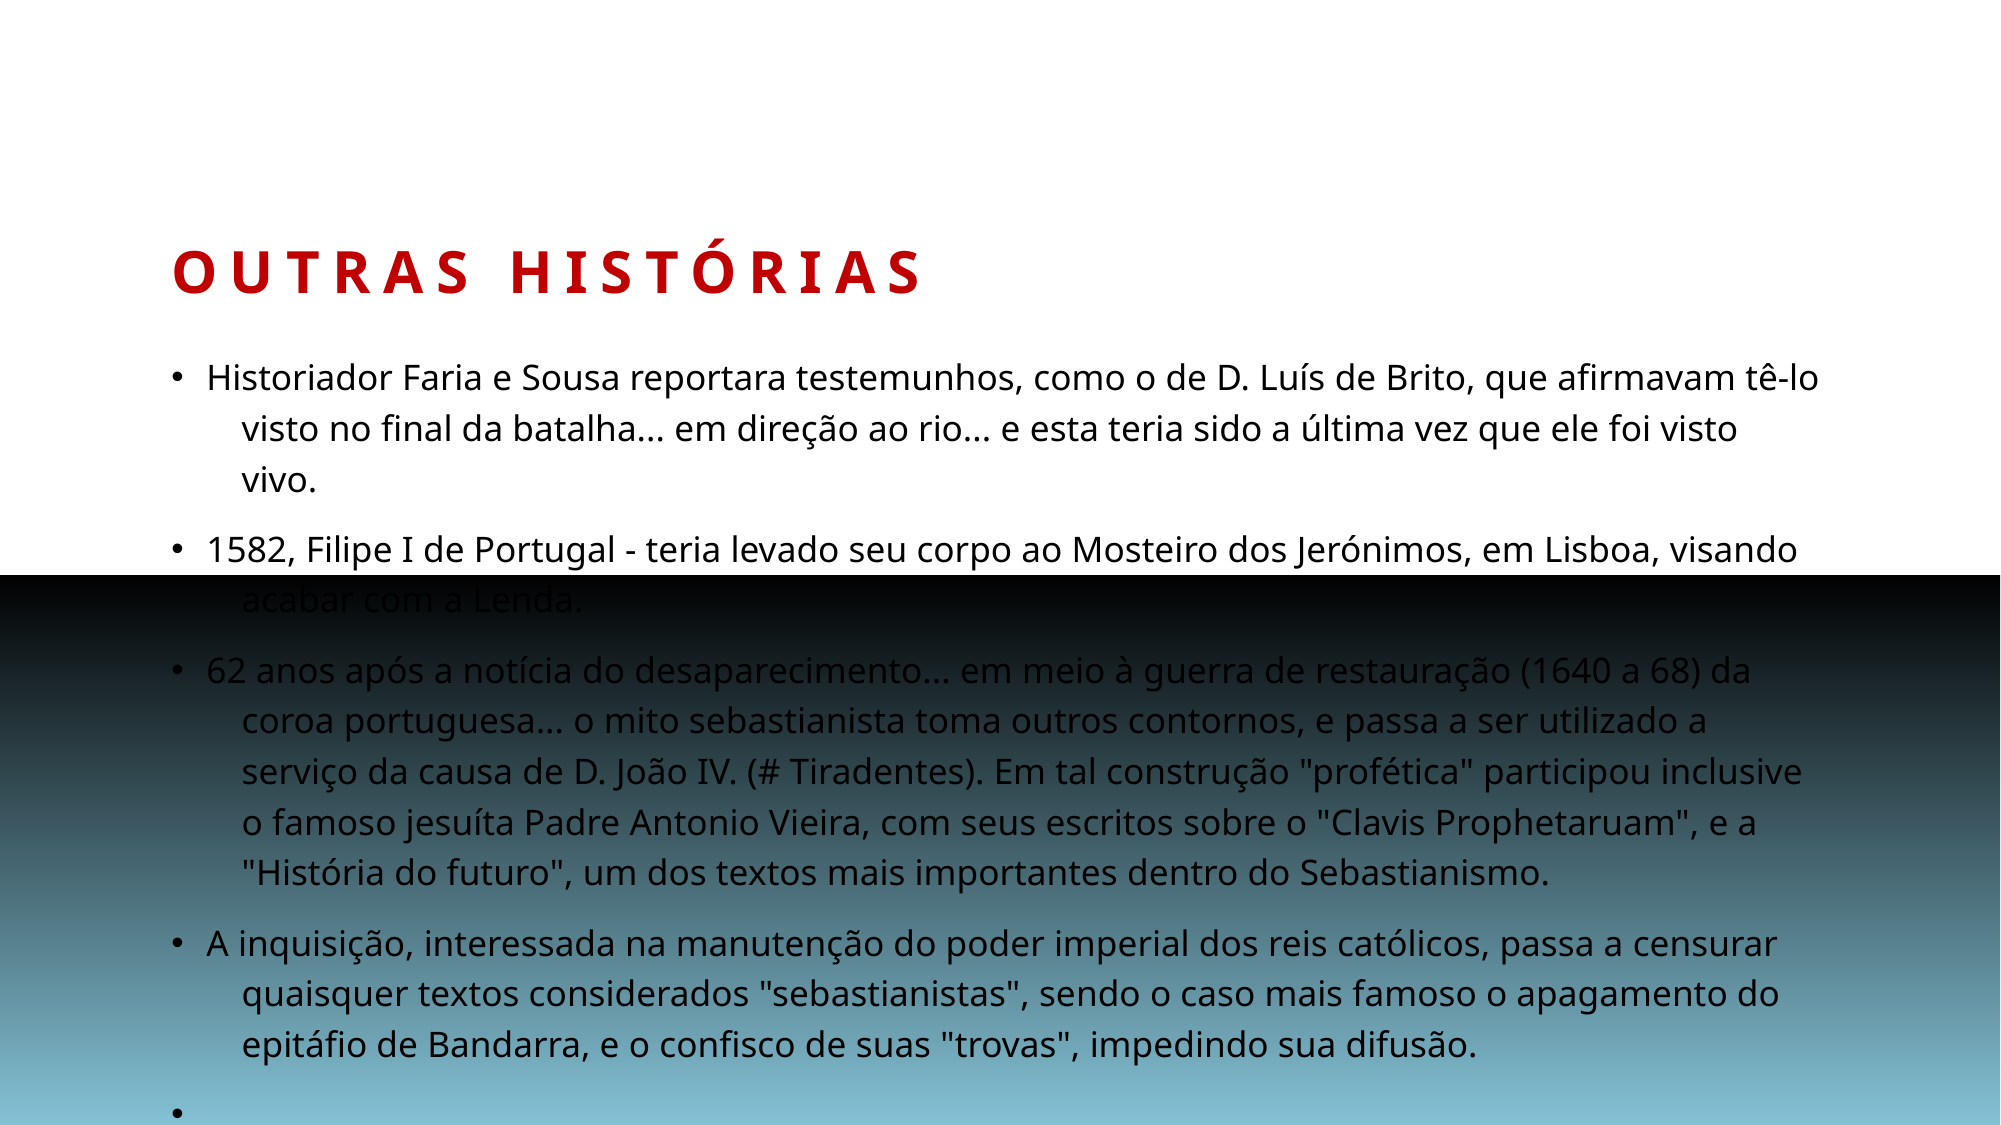

# Outras histórias
Historiador Faria e Sousa reportara testemunhos, como o de D. Luís de Brito, que afirmavam tê-lo visto no final da batalha... em direção ao rio... e esta teria sido a última vez que ele foi visto vivo.
1582, Filipe I de Portugal - teria levado seu corpo ao Mosteiro dos Jerónimos, em Lisboa, visando acabar com a Lenda.
62 anos após a notícia do desaparecimento... em meio à guerra de restauração (1640 a 68) da coroa portuguesa... o mito sebastianista toma outros contornos, e passa a ser utilizado a serviço da causa de D. João IV. (# Tiradentes). Em tal construção "profética" participou inclusive o famoso jesuíta Padre Antonio Vieira, com seus escritos sobre o "Clavis Prophetaruam", e a "História do futuro", um dos textos mais importantes dentro do Sebastianismo.
A inquisição, interessada na manutenção do poder imperial dos reis católicos, passa a censurar quaisquer textos considerados "sebastianistas", sendo o caso mais famoso o apagamento do epitáfio de Bandarra, e o confisco de suas "trovas", impedindo sua difusão.